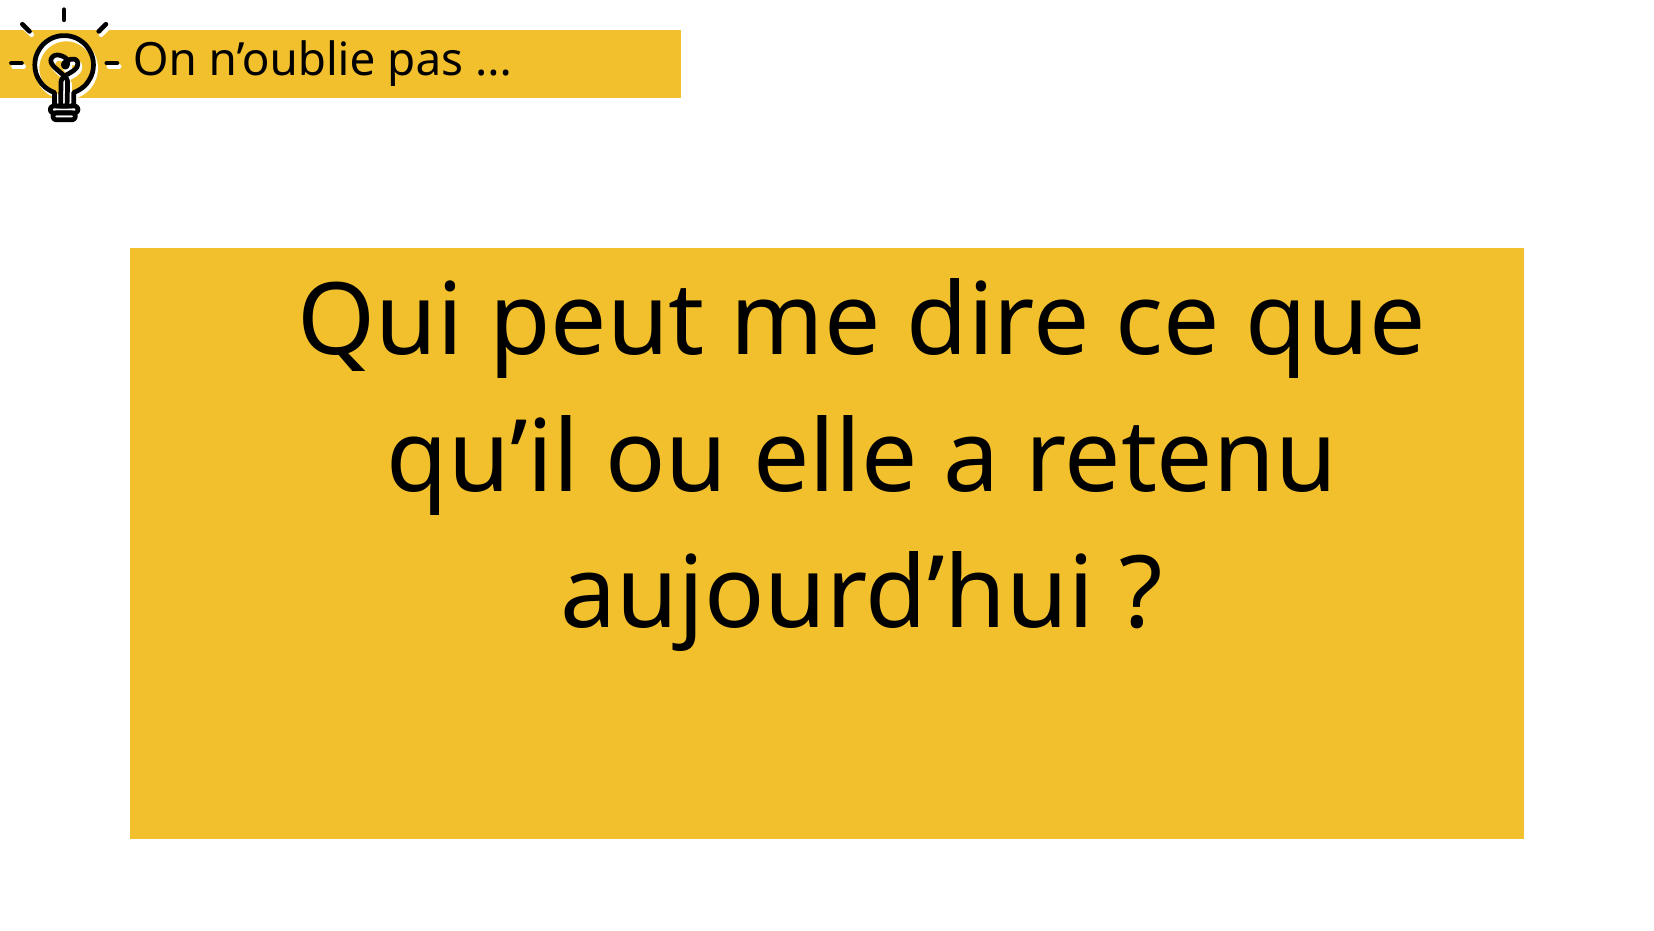

# On n’oublie pas ...
Qui peut me dire ce que qu’il ou elle a retenu aujourd’hui ?